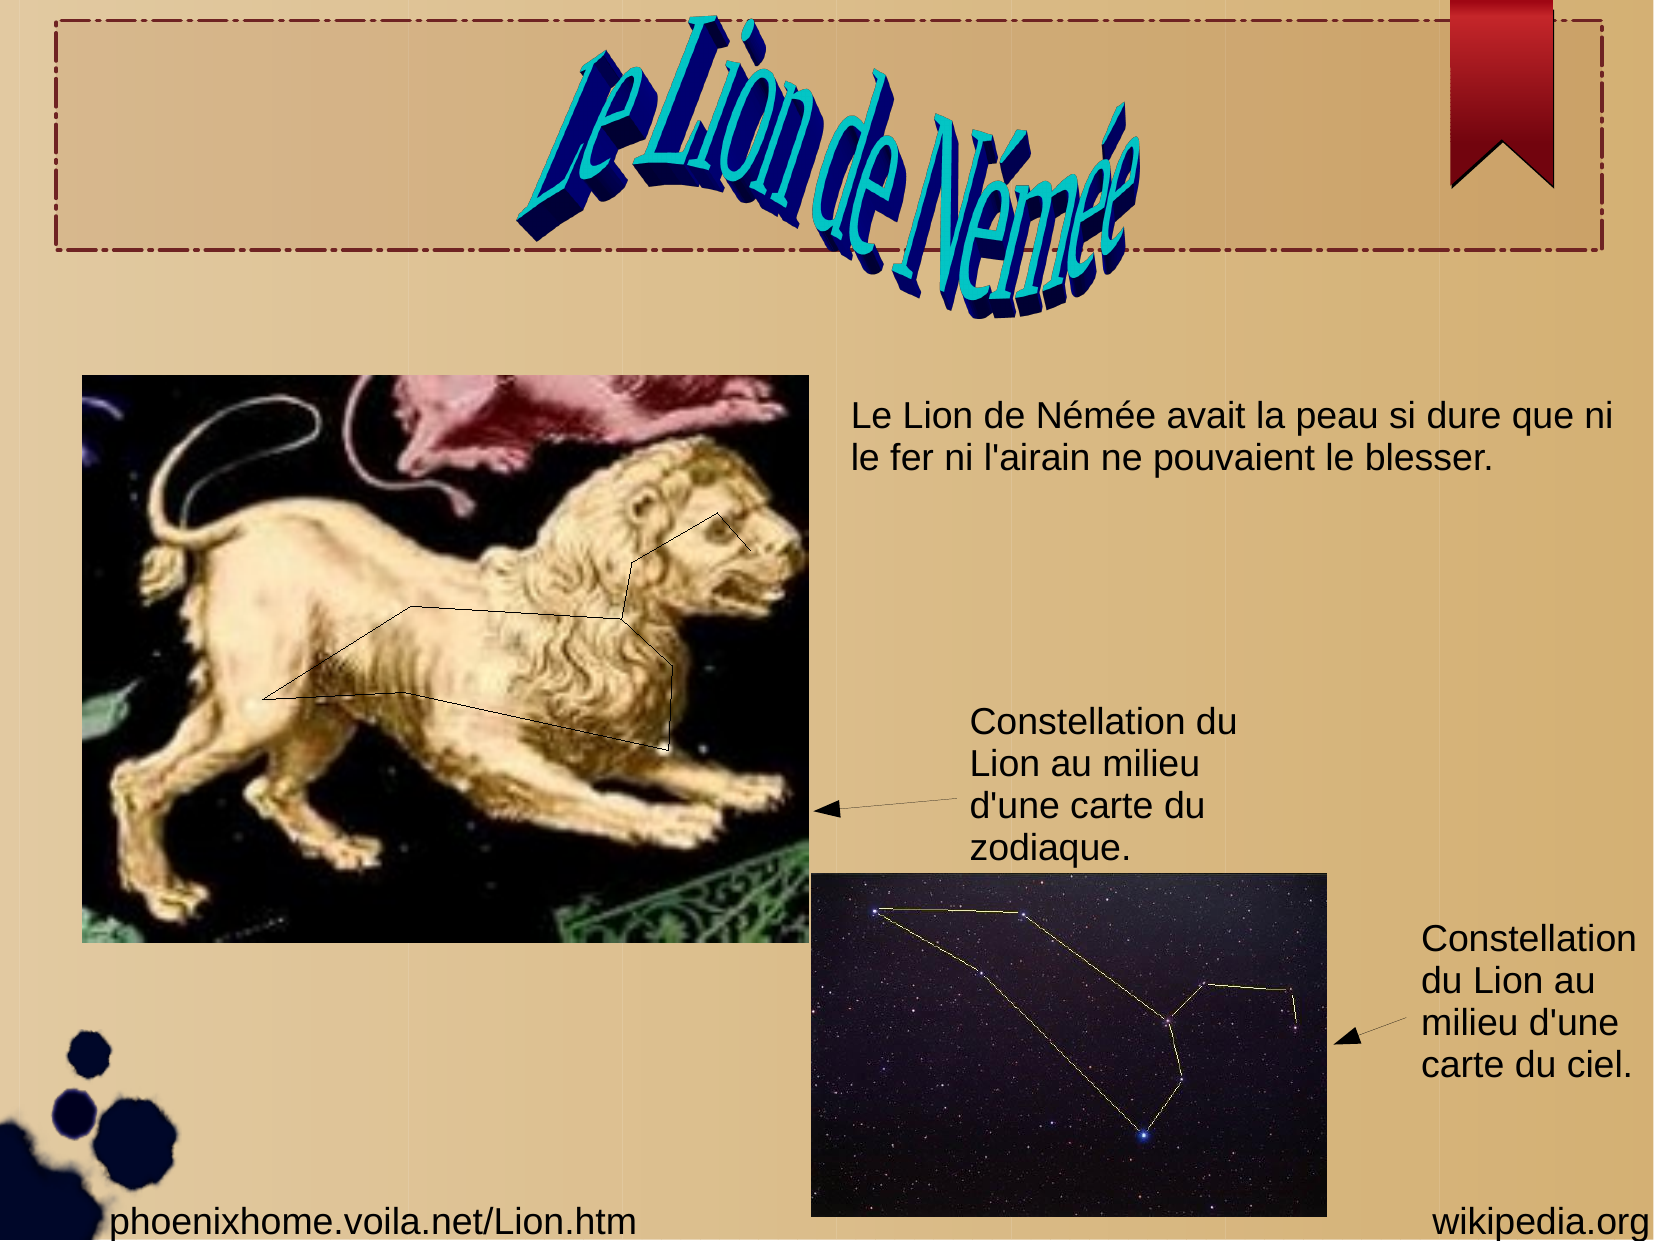

Le Lion de Némée
Le Lion de Némée avait la peau si dure que ni le fer ni l'airain ne pouvaient le blesser.
Constellation du Lion au milieu d'une carte du zodiaque.
Constellation du Lion au milieu d'une carte du ciel.
phoenixhome.voila.net/Lion.htm wikipedia.org